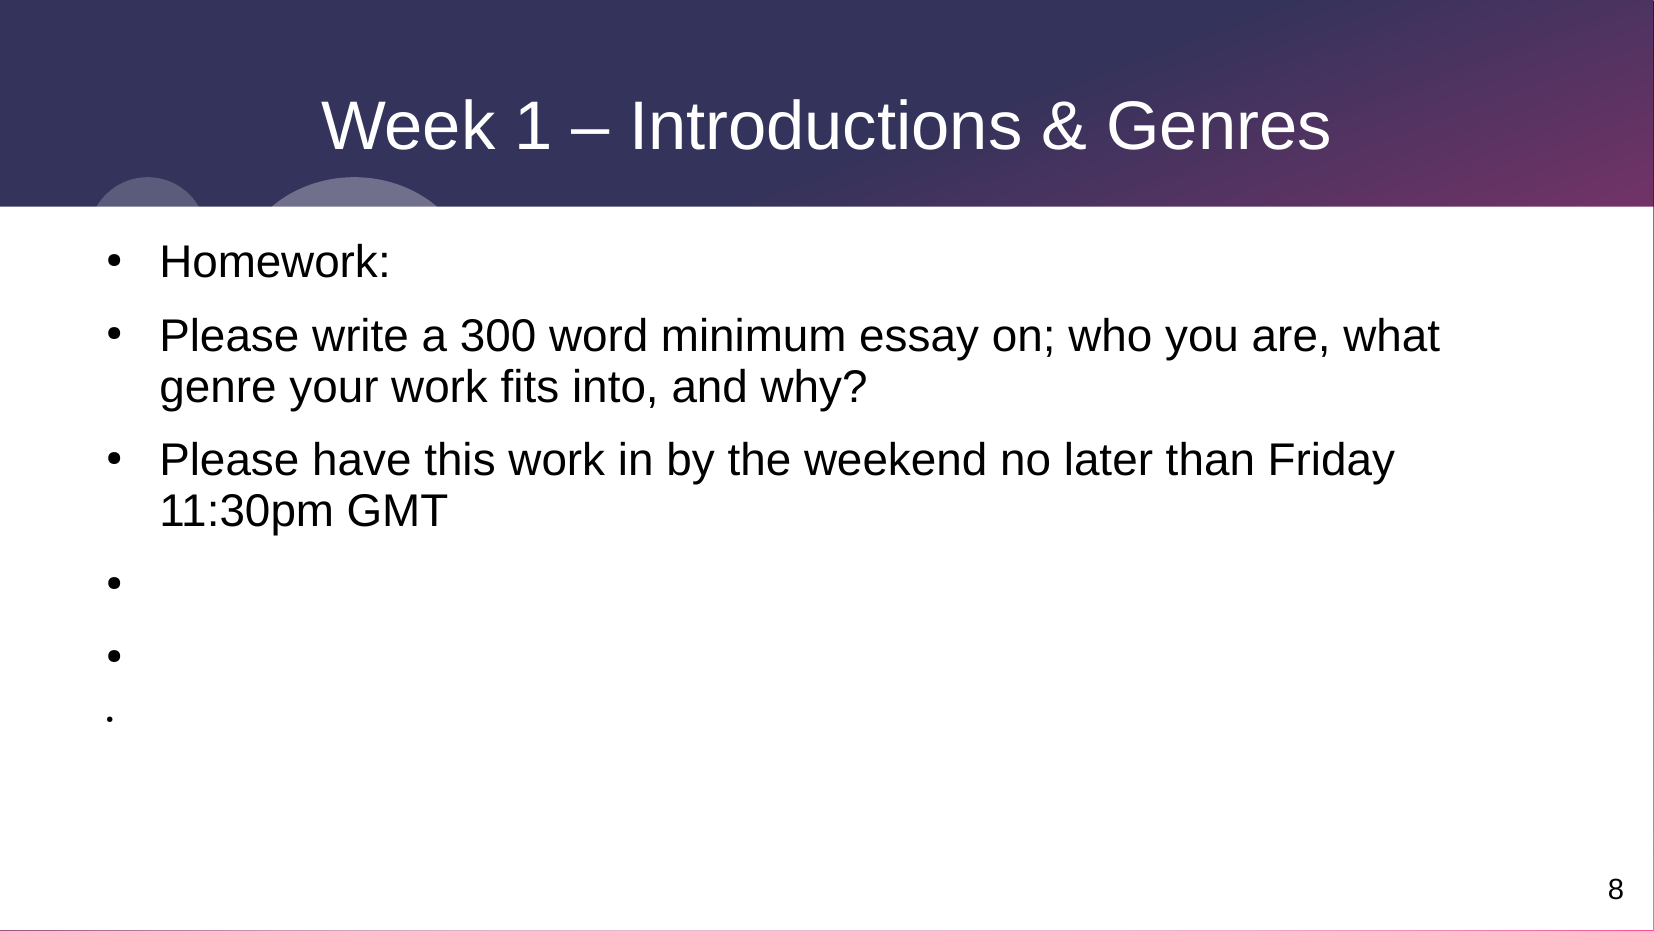

# Week 1 – Introductions & Genres
Homework:
Please write a 300 word minimum essay on; who you are, what genre your work fits into, and why?
Please have this work in by the weekend no later than Friday 11:30pm GMT
8